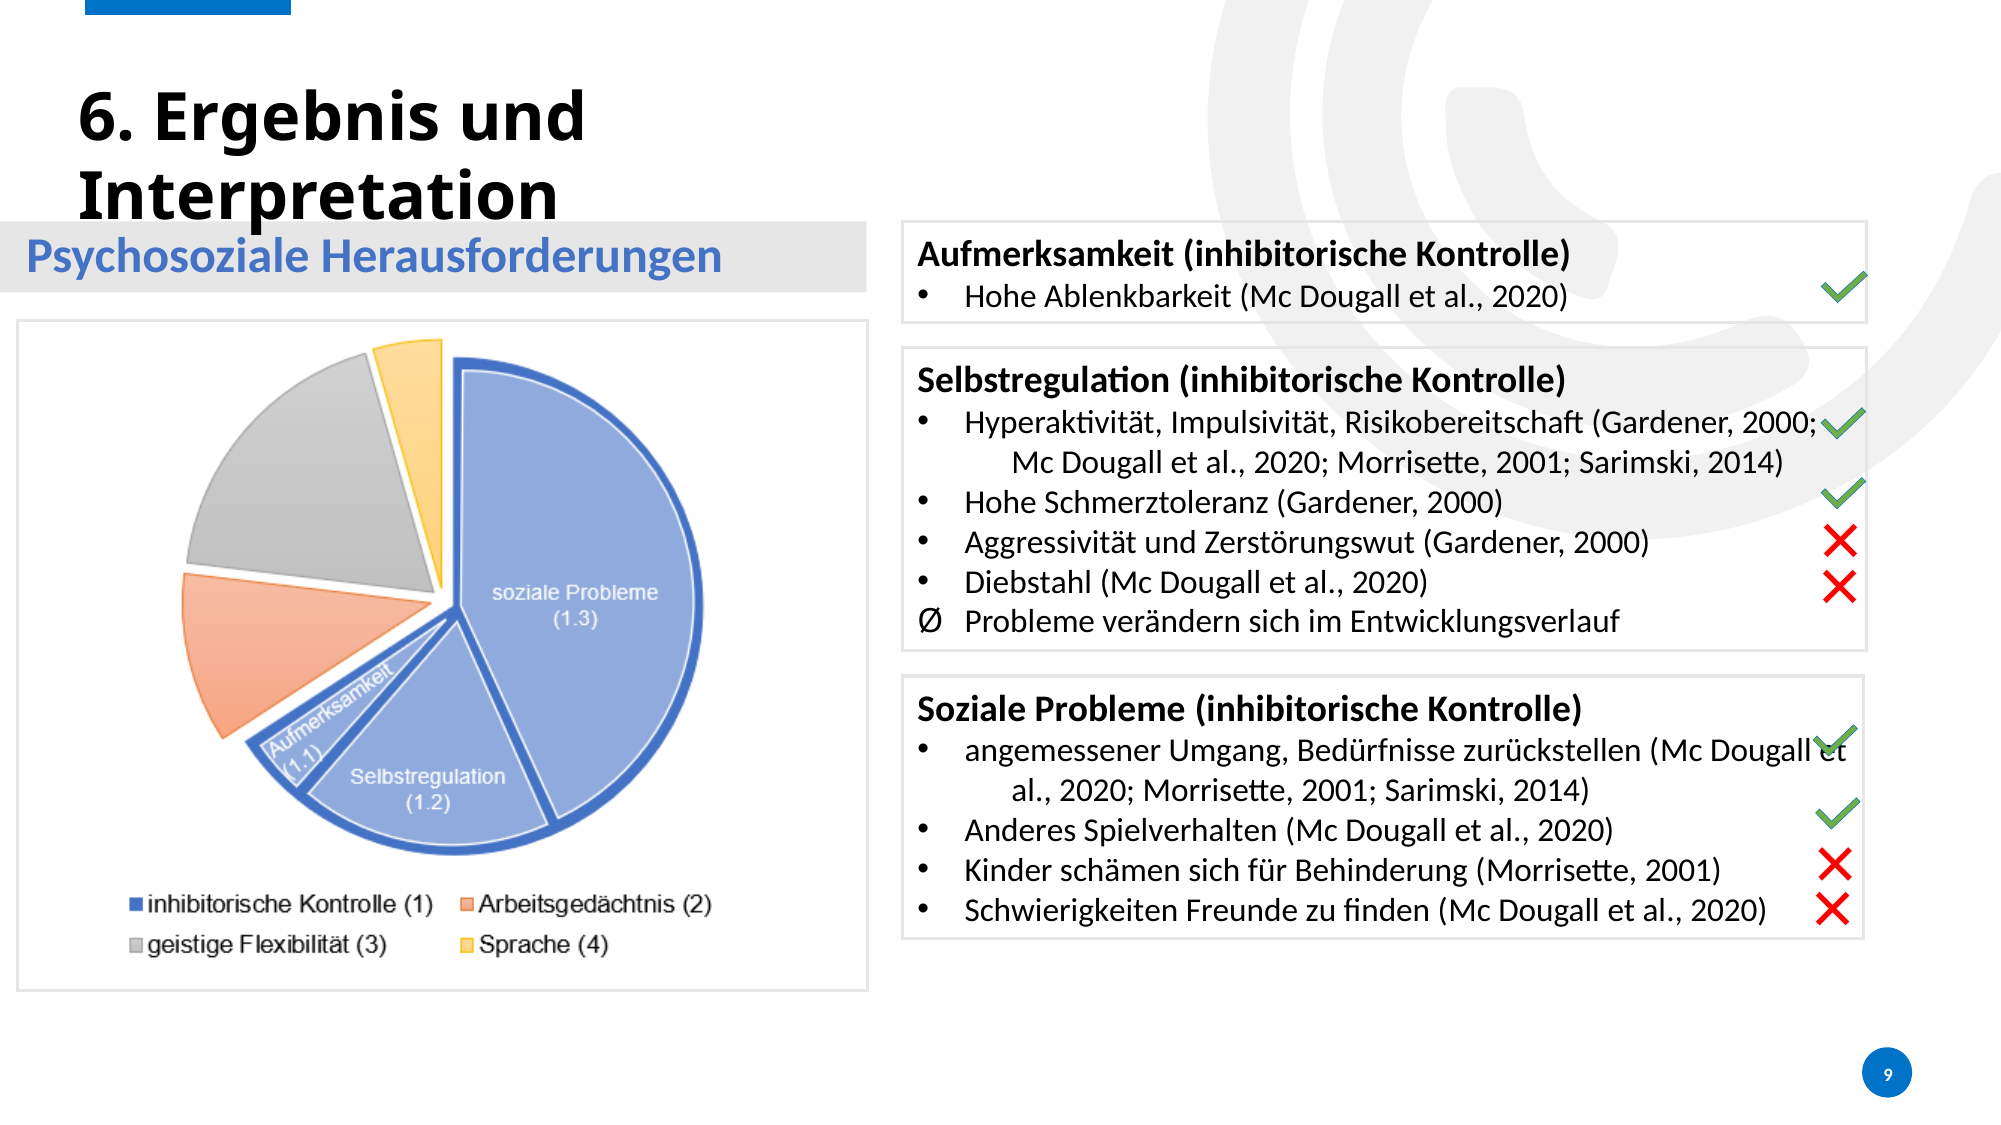

6. Ergebnis und Interpretation
Aufmerksamkeit (inhibitorische Kontrolle)
Hohe Ablenkbarkeit (Mc Dougall et al., 2020)
 Psychosoziale Herausforderungen
Selbstregulation (inhibitorische Kontrolle)
Hyperaktivität, Impulsivität, Risikobereitschaft (Gardener, 2000; Mc Dougall et al., 2020; Morrisette, 2001; Sarimski, 2014)
Hohe Schmerztoleranz (Gardener, 2000)
Aggressivität und Zerstörungswut (Gardener, 2000)
Diebstahl (Mc Dougall et al., 2020)
Probleme verändern sich im Entwicklungsverlauf
Soziale Probleme (inhibitorische Kontrolle)
angemessener Umgang, Bedürfnisse zurückstellen (Mc Dougall et al., 2020; Morrisette, 2001; Sarimski, 2014)
Anderes Spielverhalten (Mc Dougall et al., 2020)
Kinder schämen sich für Behinderung (Morrisette, 2001)
Schwierigkeiten Freunde zu finden (Mc Dougall et al., 2020)
9